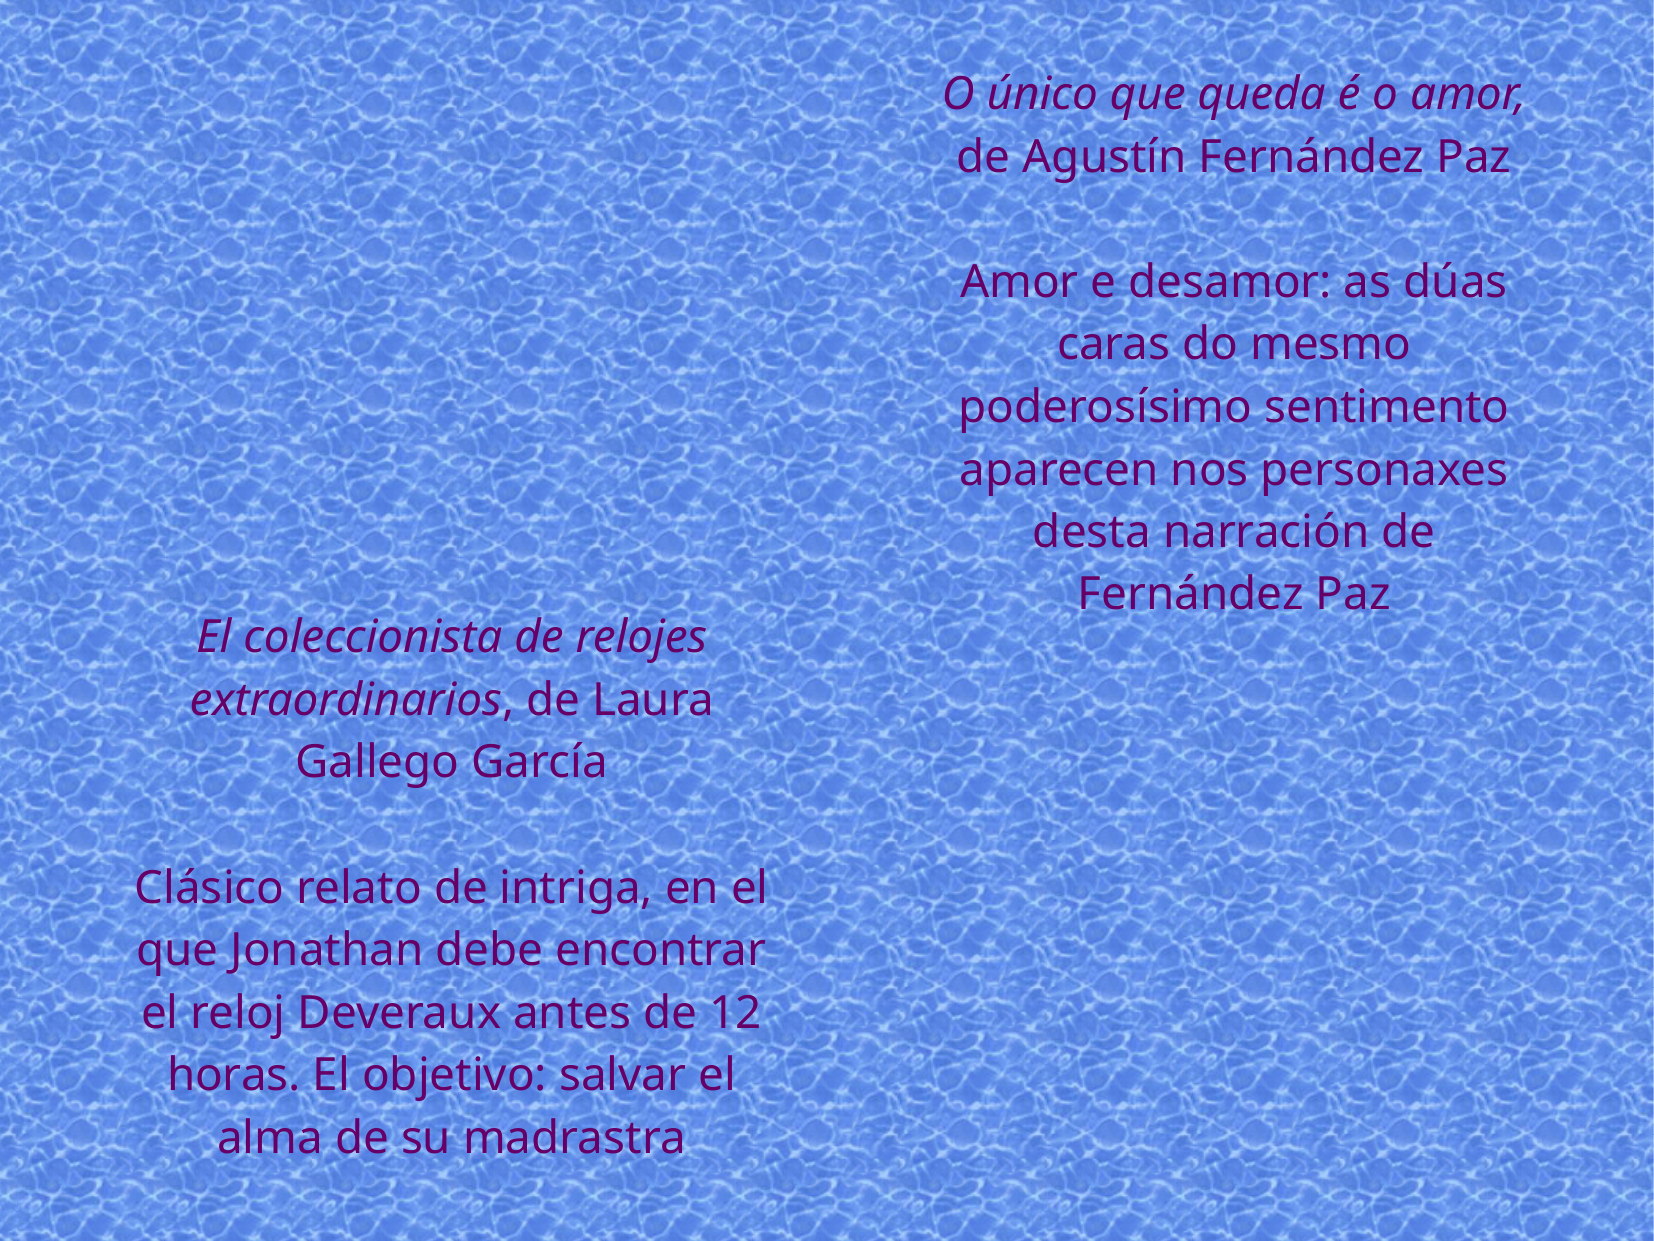

O único que queda é o amor, de Agustín Fernández Paz
Amor e desamor: as dúas caras do mesmo poderosísimo sentimento aparecen nos personaxes desta narración de Fernández Paz
El coleccionista de relojes extraordinarios, de Laura Gallego García
Clásico relato de intriga, en el que Jonathan debe encontrar el reloj Deveraux antes de 12 horas. El objetivo: salvar el alma de su madrastra